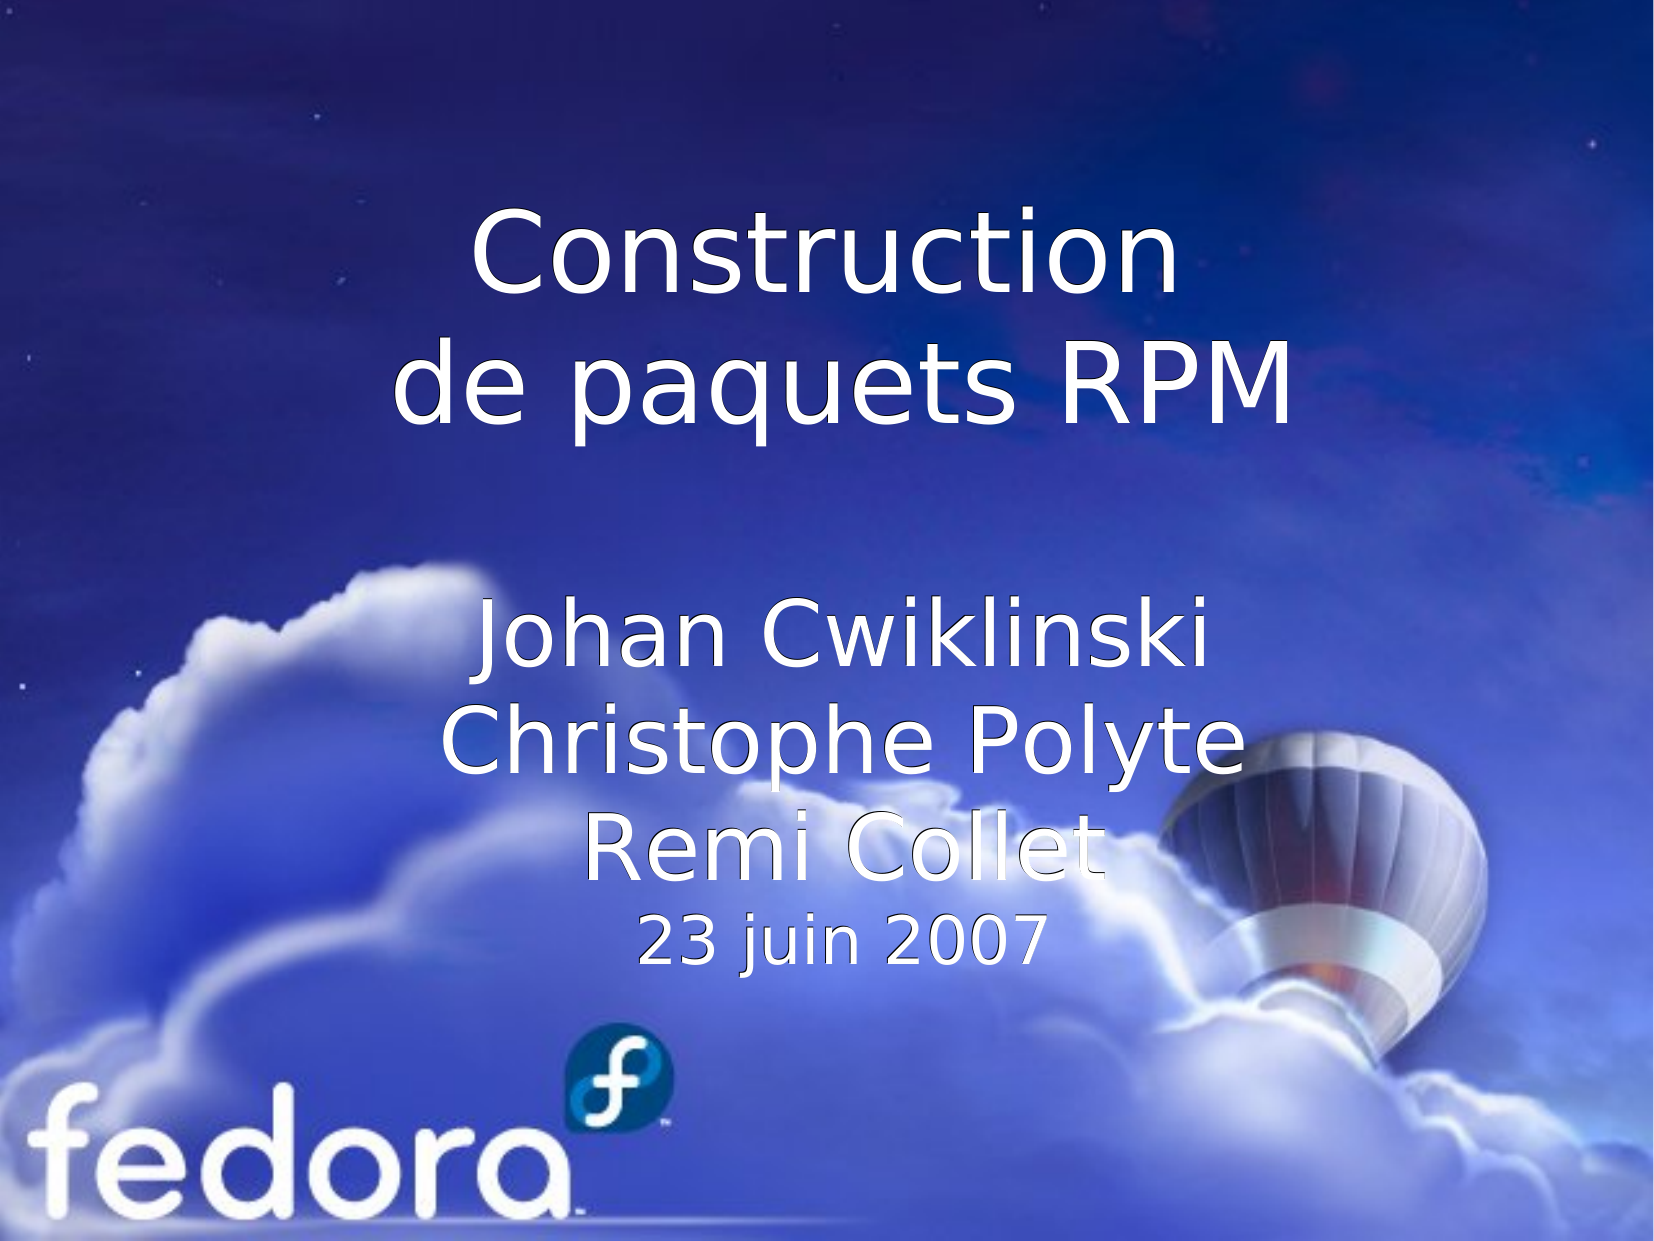

# Construction
de paquets RPM
Johan Cwiklinski
Christophe Polyte
Remi Collet
23 juin 2007